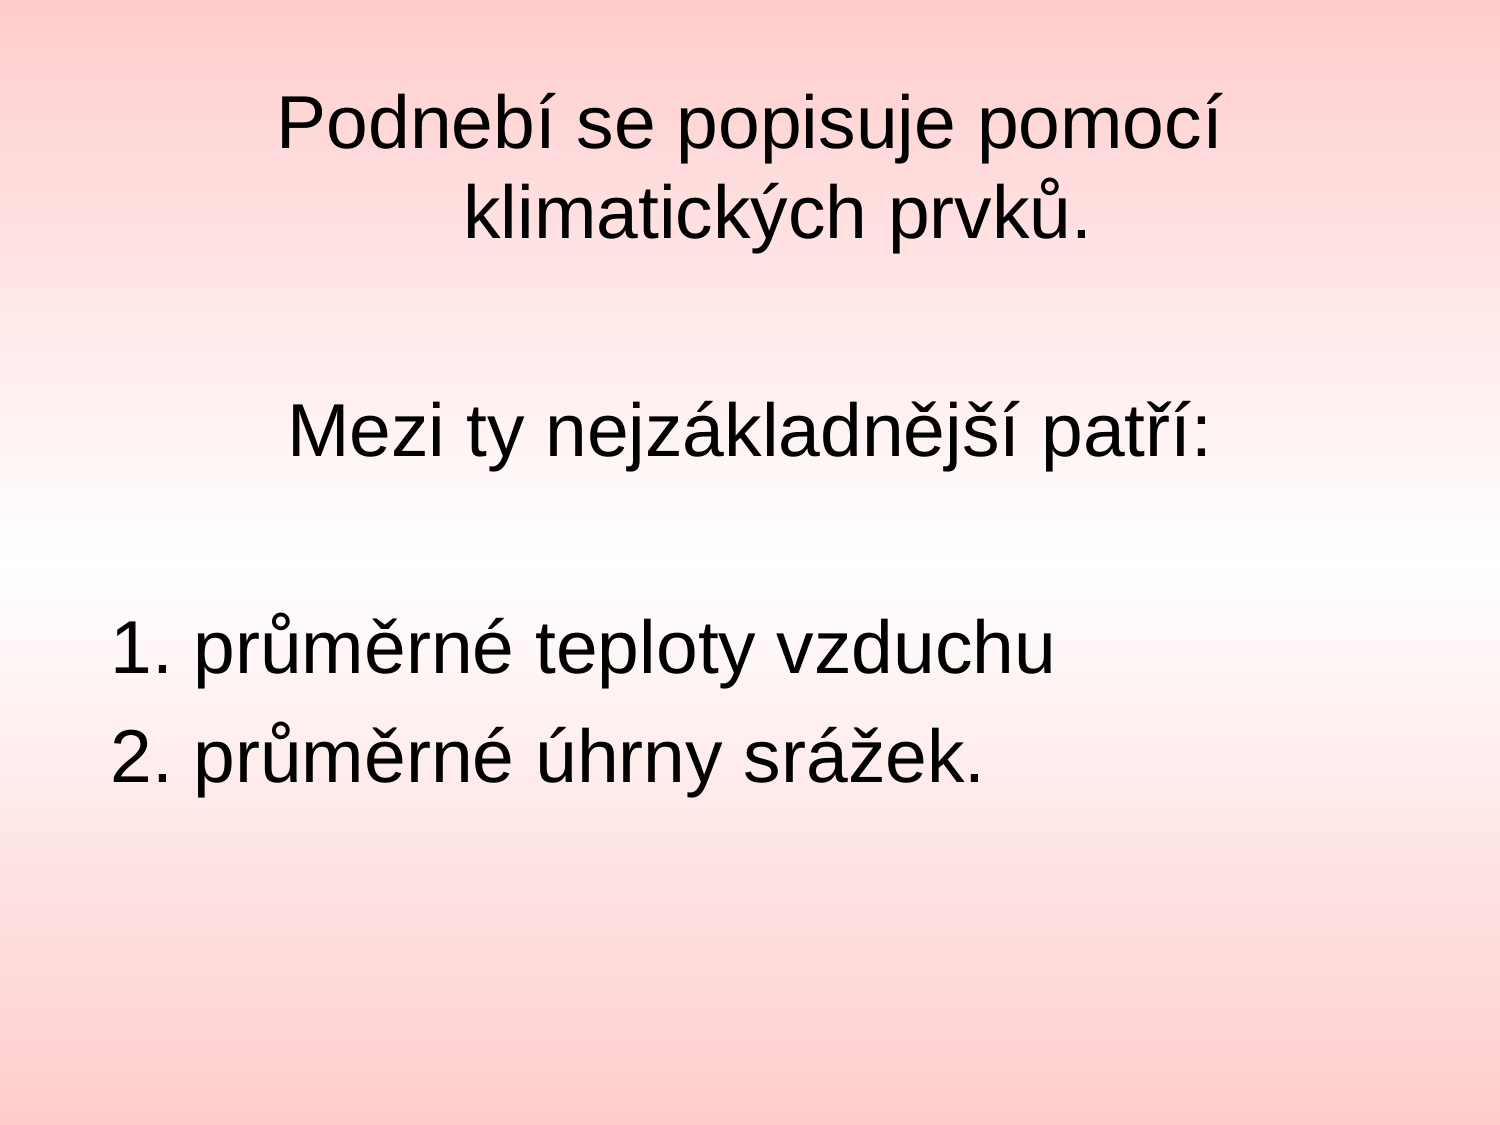

# Podnebí se popisuje pomocí klimatických prvků.
Mezi ty nejzákladnější patří:
 1. průměrné teploty vzduchu
 2. průměrné úhrny srážek.